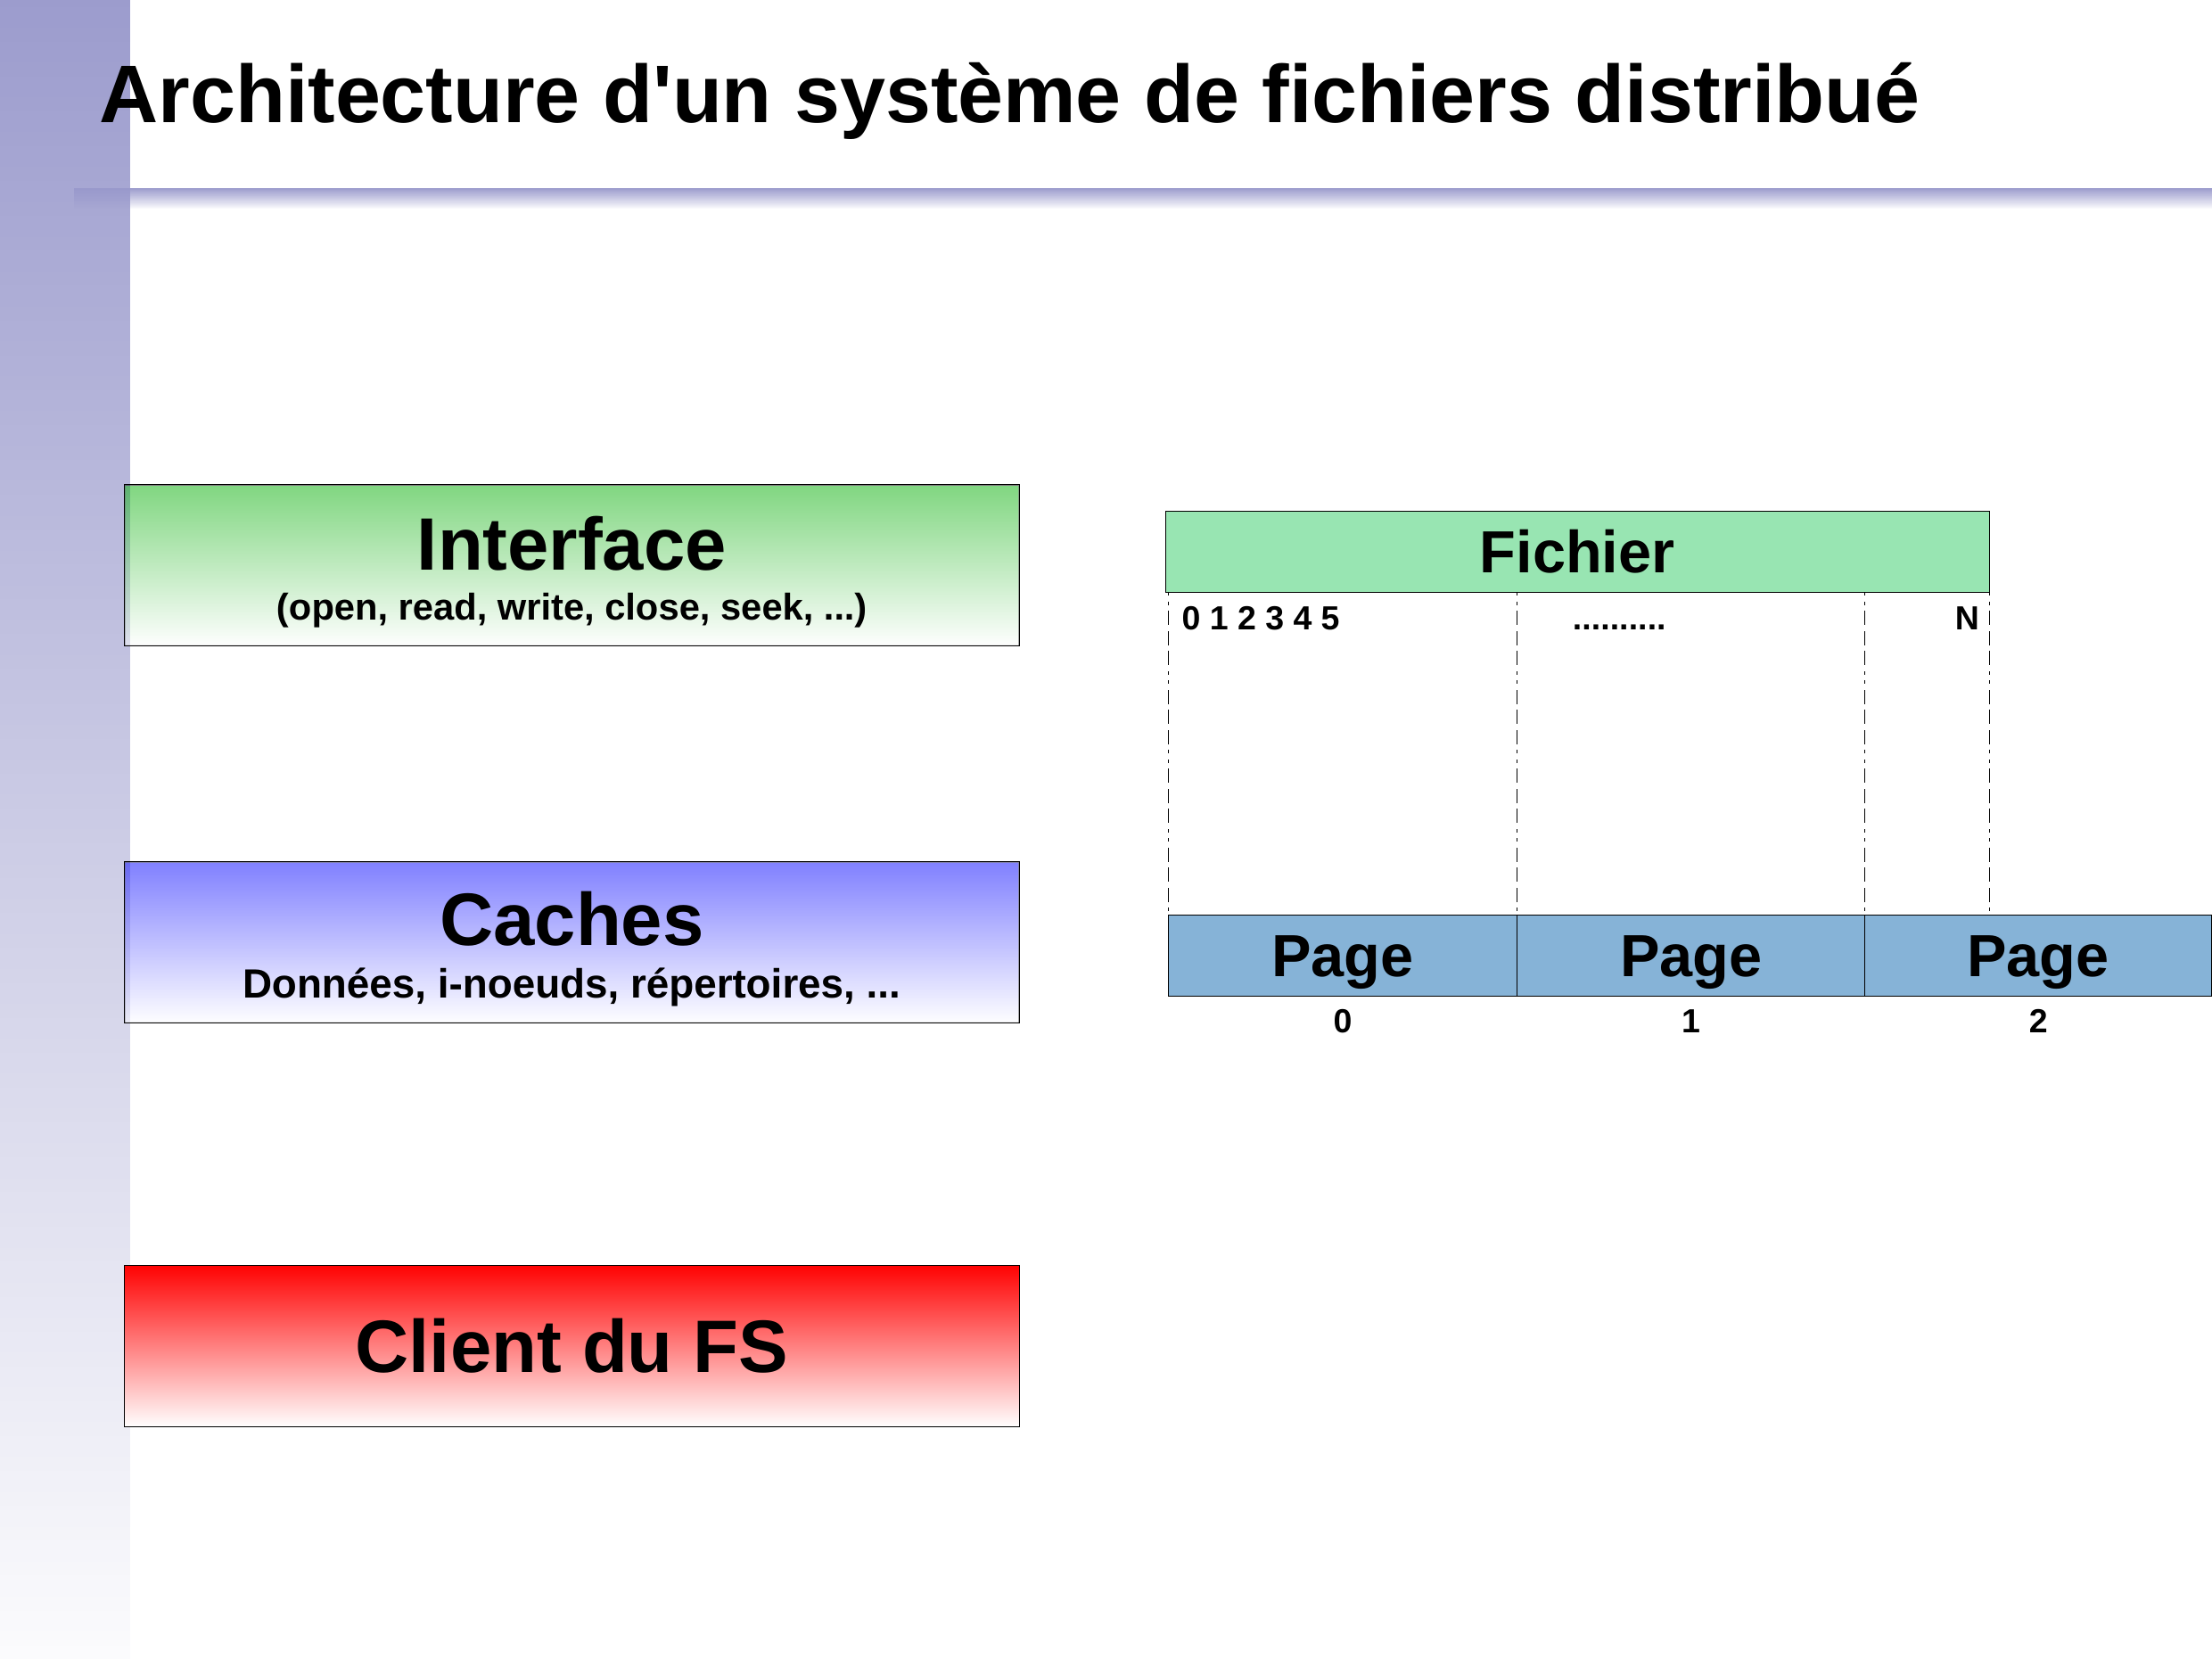

# Architecture d'un système de fichiers distribué
Interface
(open, read, write, close, seek, ...)
Fichier
0 1 2 3 4 5 .......... N
Caches
Données, i-noeuds, répertoires, ...
Page
Page
Page
0
1
2
Client du FS